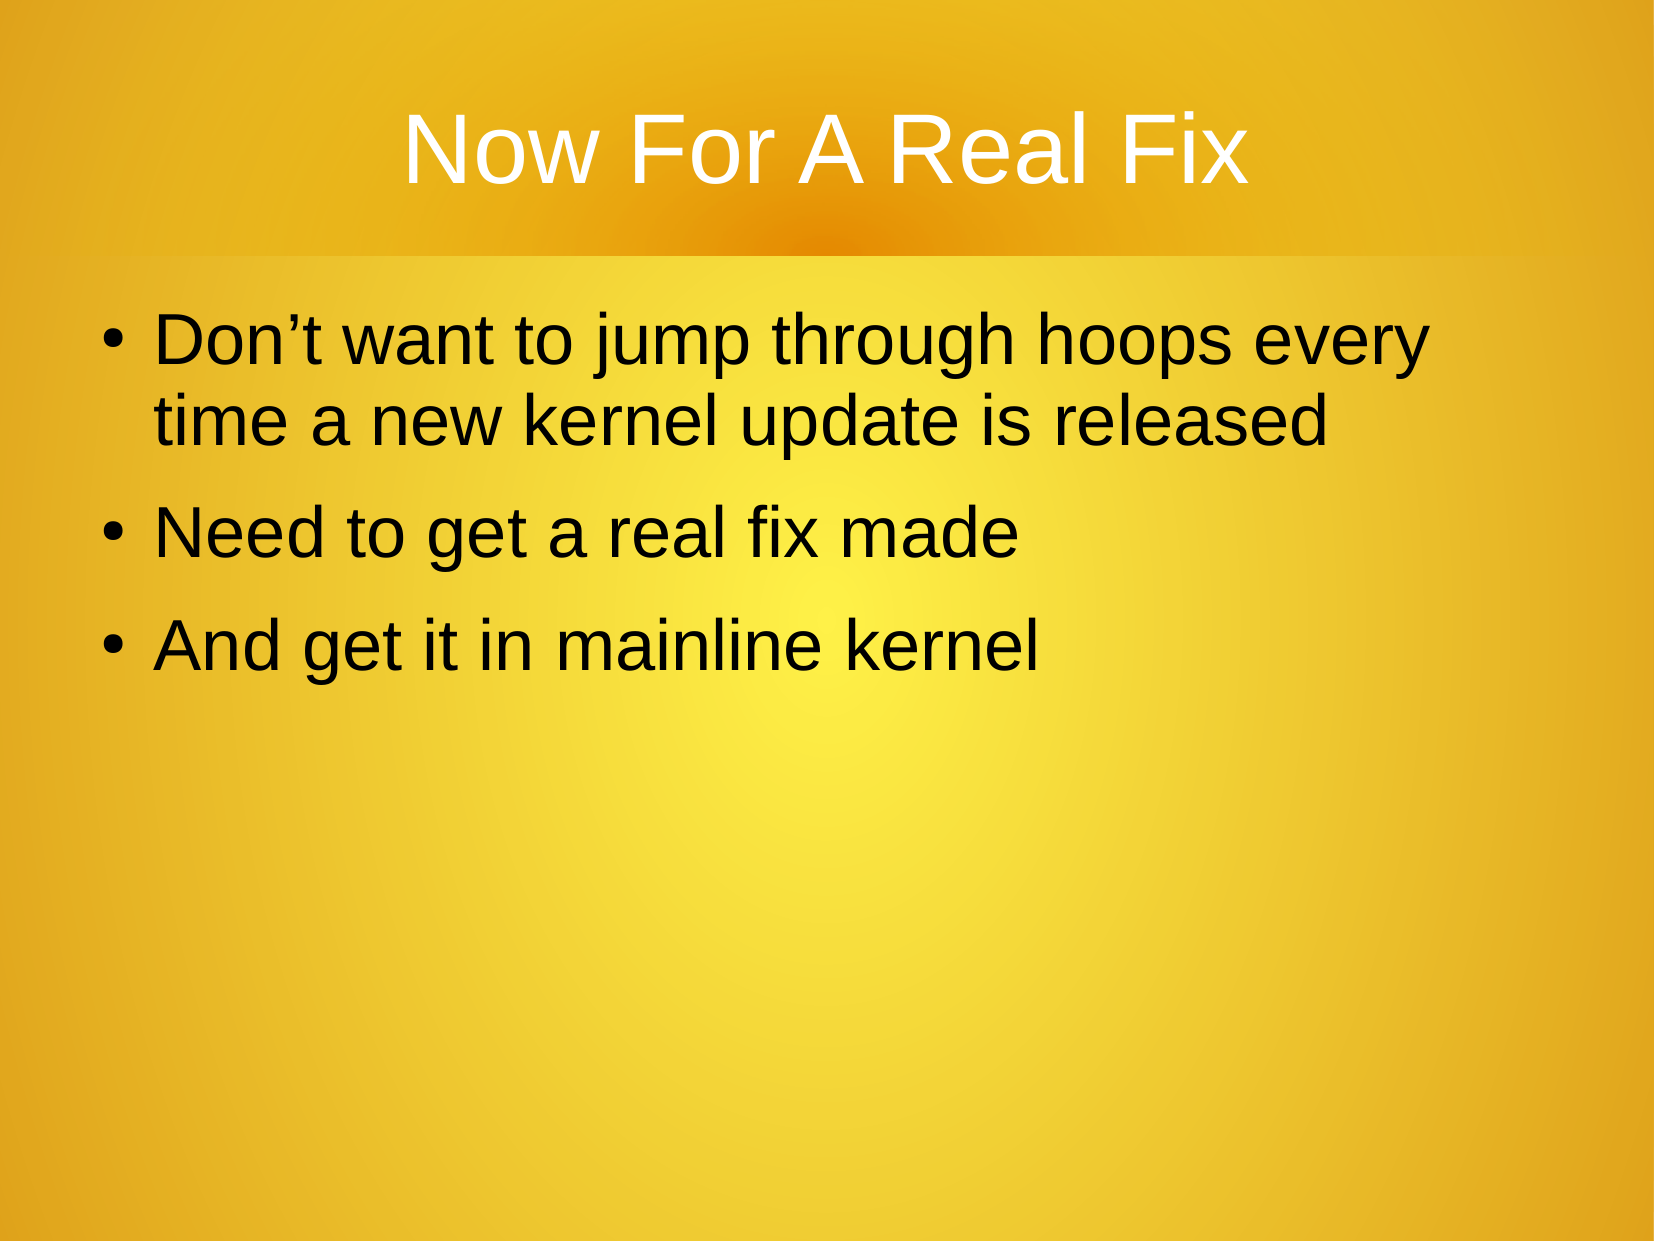

# Now For A Real Fix
Don’t want to jump through hoops every time a new kernel update is released
Need to get a real fix made
And get it in mainline kernel